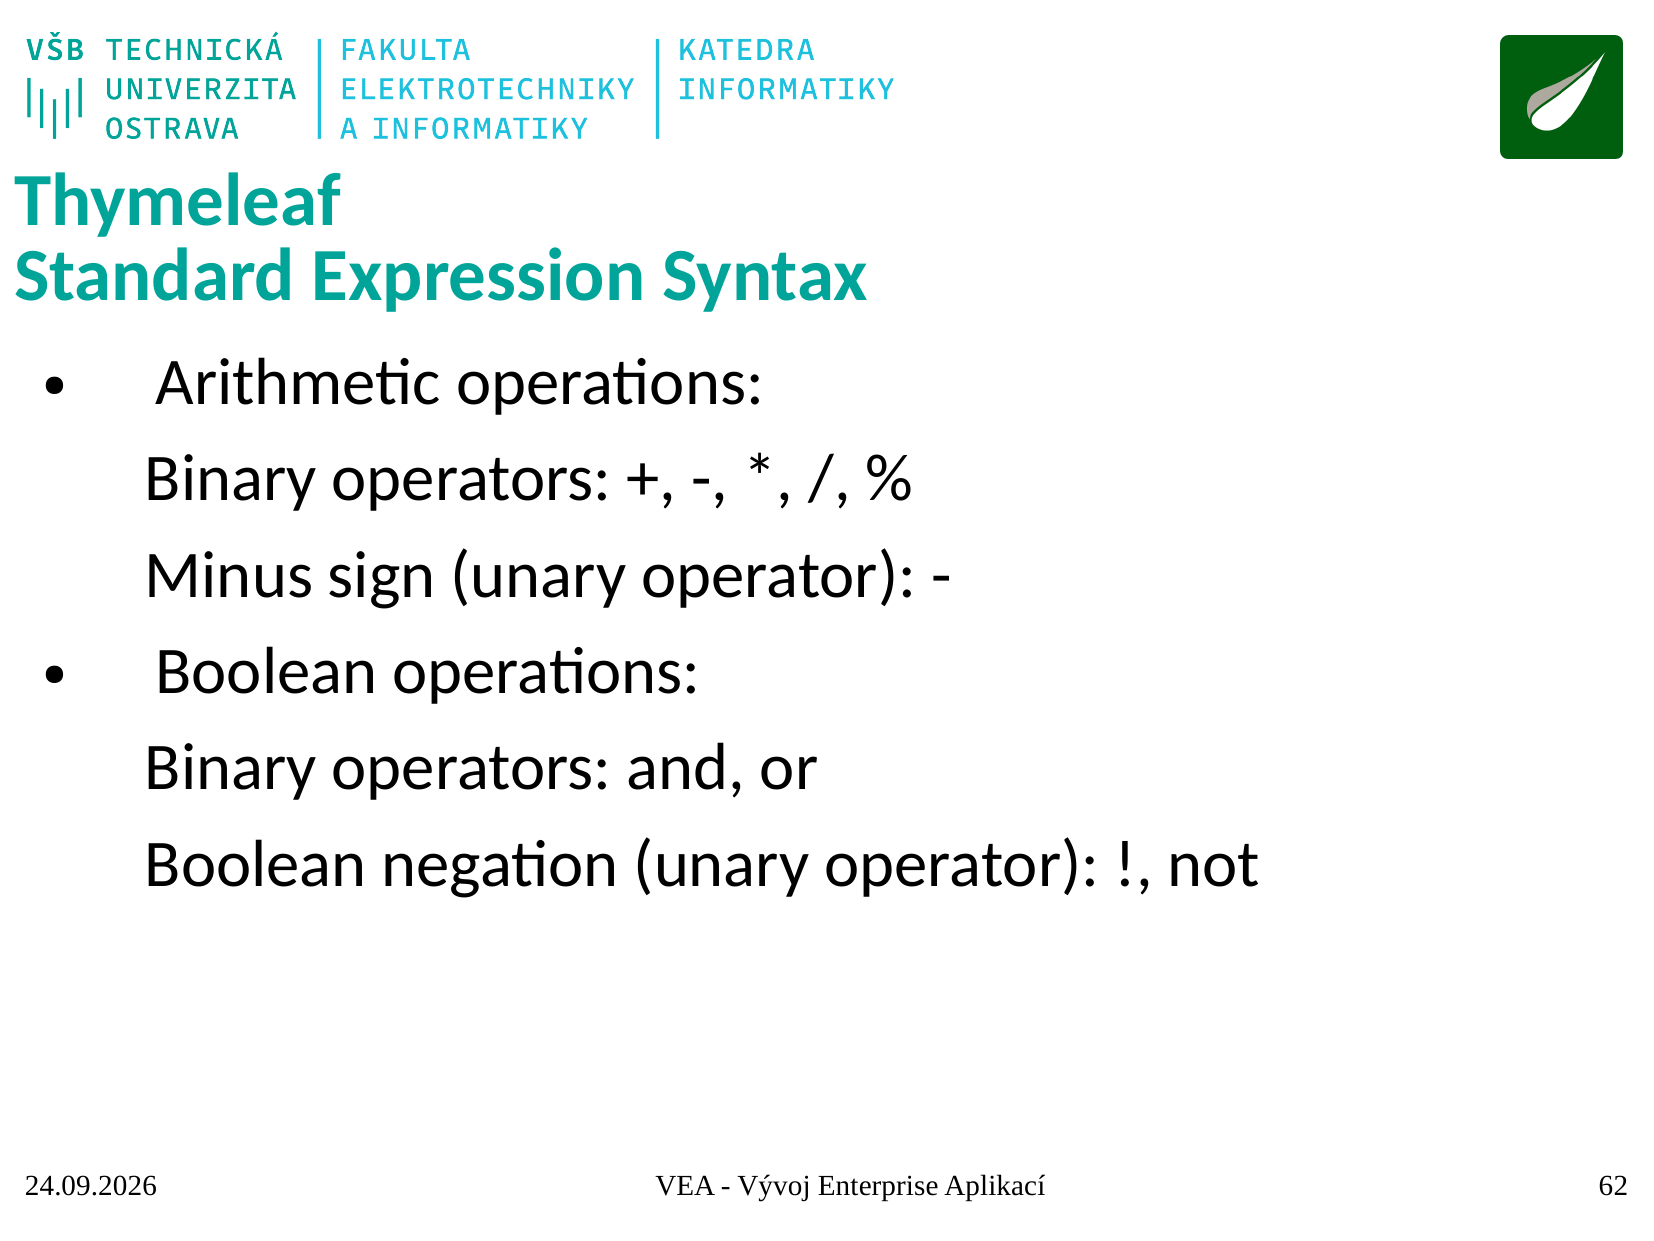

Thymeleaf
Standard Expression Syntax
# Arithmetic operations:
 Binary operators: +, -, *, /, %
 Minus sign (unary operator): -
 Boolean operations:
 Binary operators: and, or
 Boolean negation (unary operator): !, not
VEA - Vývoj Enterprise Aplikací
62